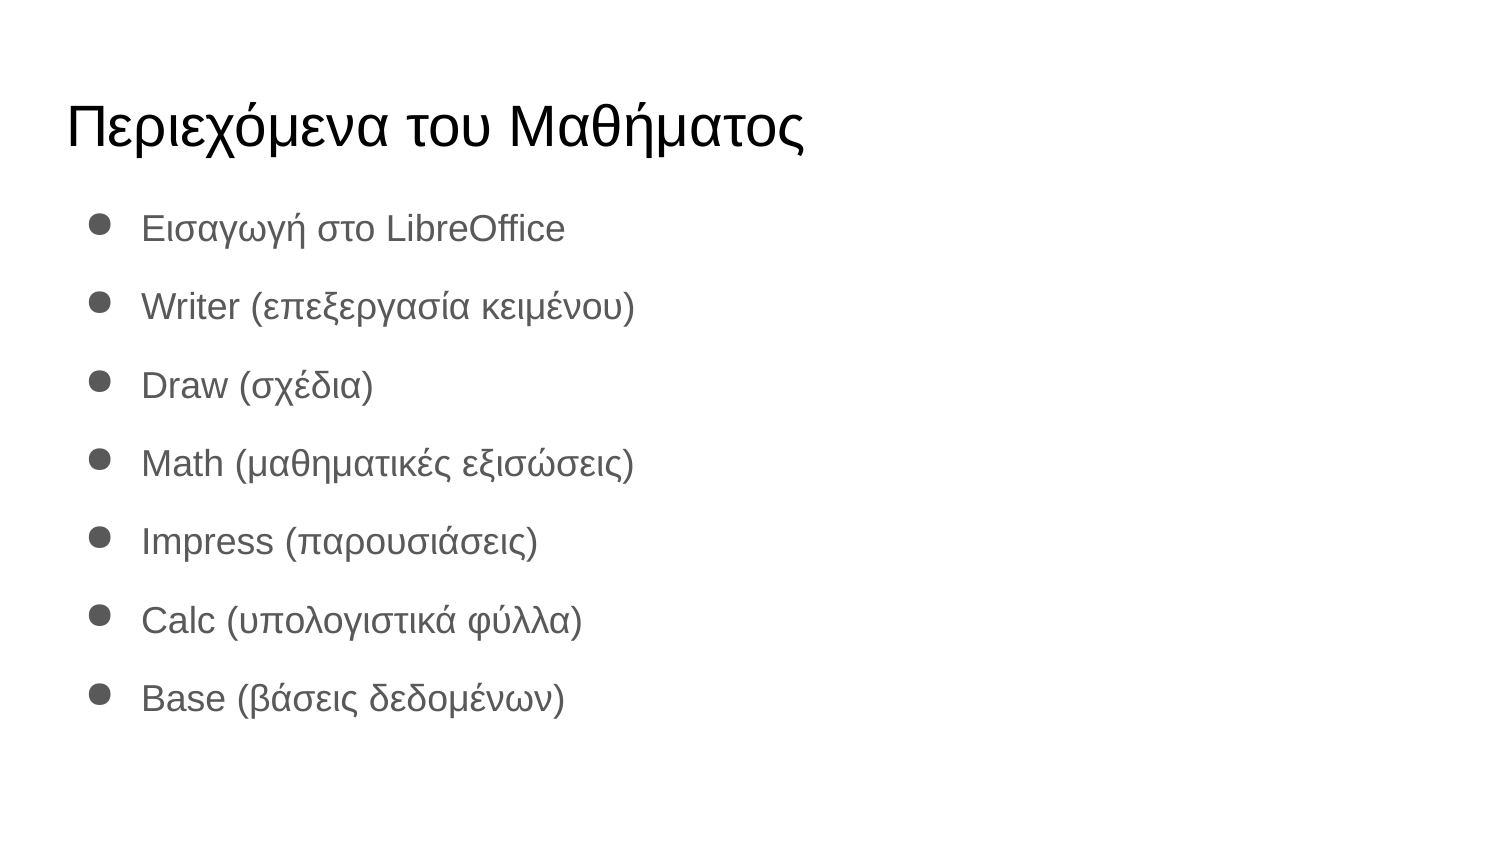

Περιεχόμενα του Μαθήματος
# Εισαγωγή στο LibreOffice
Writer (επεξεργασία κειμένου)
Draw (σχέδια)
Math (μαθηματικές εξισώσεις)
Impress (παρουσιάσεις)
Calc (υπολογιστικά φύλλα)
Base (βάσεις δεδομένων)